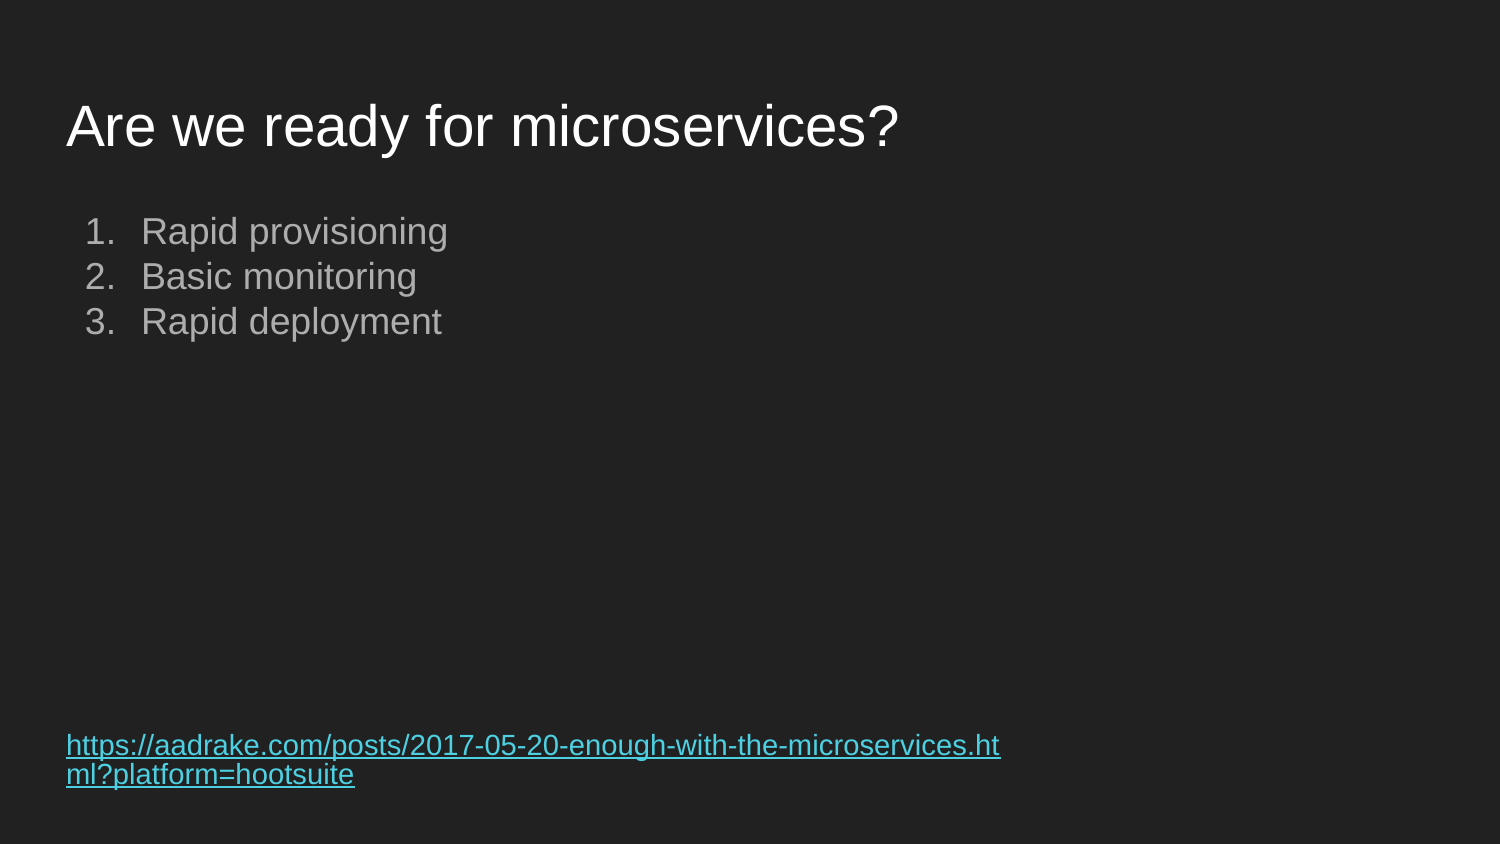

Are we ready for microservices?
Rapid provisioning
Basic monitoring
Rapid deployment
# https://aadrake.com/posts/2017-05-20-enough-with-the-microservices.html?platform=hootsuite